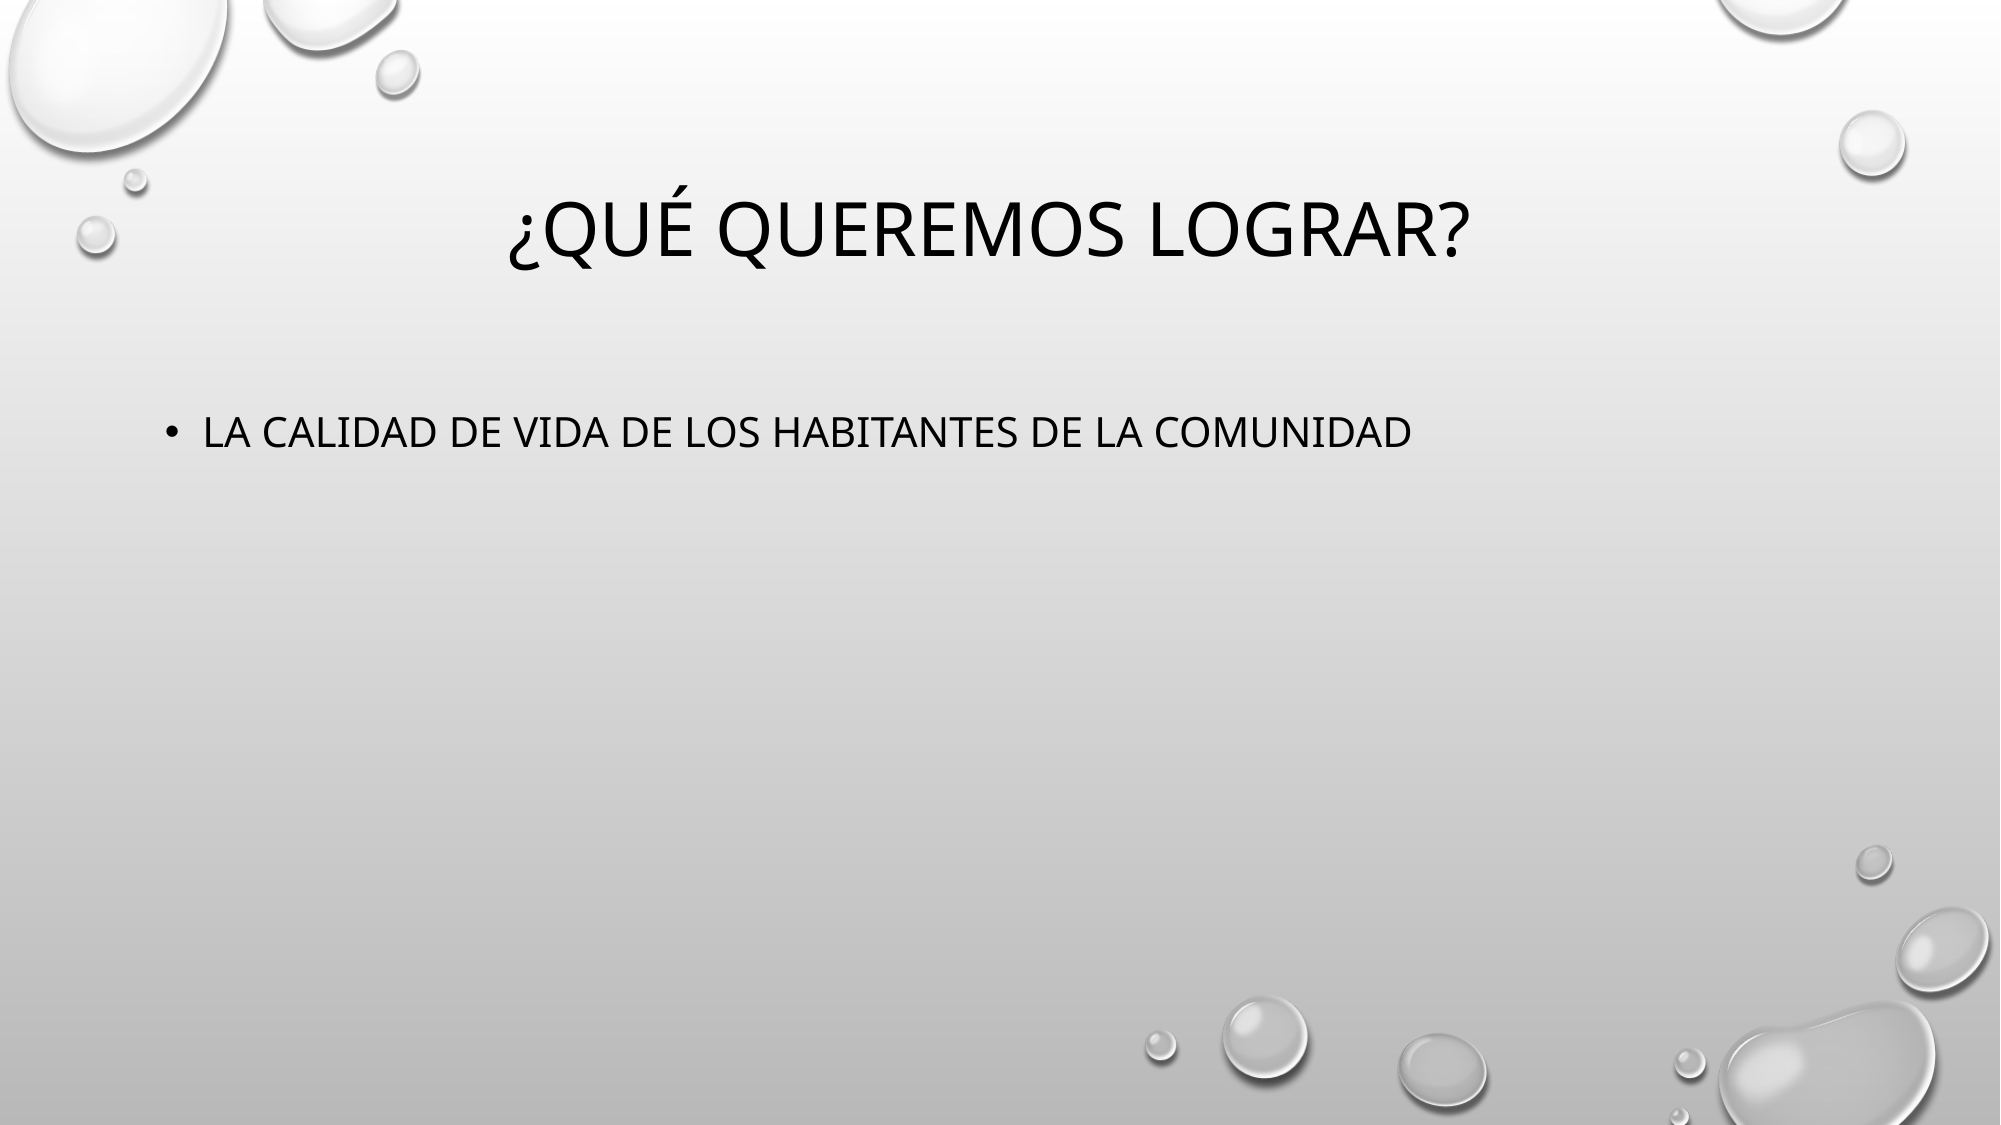

# ¿Qué queremos lograr?
La calidad de vida de los habitantes de la comunidad